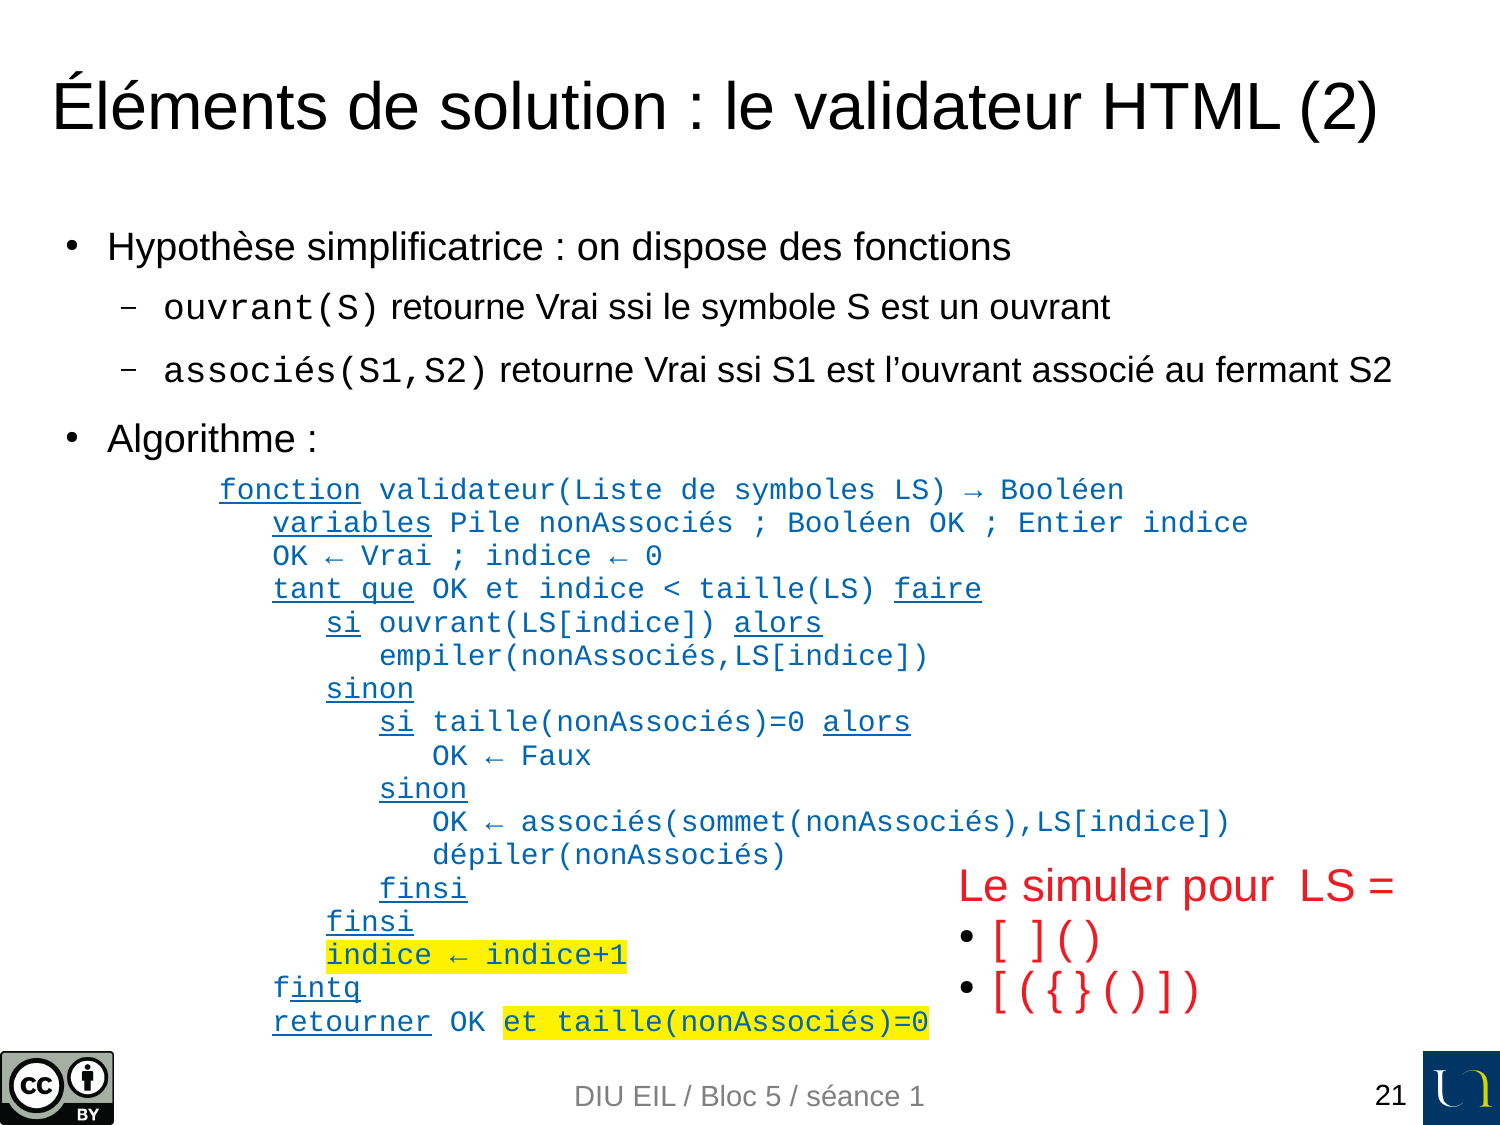

# Éléments de solution : le validateur HTML (2)
Hypothèse simplificatrice : on dispose des fonctions
ouvrant(S) retourne Vrai ssi le symbole S est un ouvrant
associés(S1,S2) retourne Vrai ssi S1 est l’ouvrant associé au fermant S2
Algorithme :
fonction validateur(Liste de symboles LS) → Booléen
 variables Pile nonAssociés ; Booléen OK ; Entier indice
 OK ← Vrai ; indice ← 0
 tant que OK et indice < taille(LS) faire
 si ouvrant(LS[indice]) alors
 empiler(nonAssociés,LS[indice])
 sinon
 si taille(nonAssociés)=0 alors
 OK ← Faux
 sinon
 OK ← associés(sommet(nonAssociés),LS[indice])
 dépiler(nonAssociés)
 finsi
 finsi
 indice ← indice+1
 fintq
 retourner OK et taille(nonAssociés)=0
Le simuler pour LS =
[ ] ( )
[ ( { } ( ) ] )
21